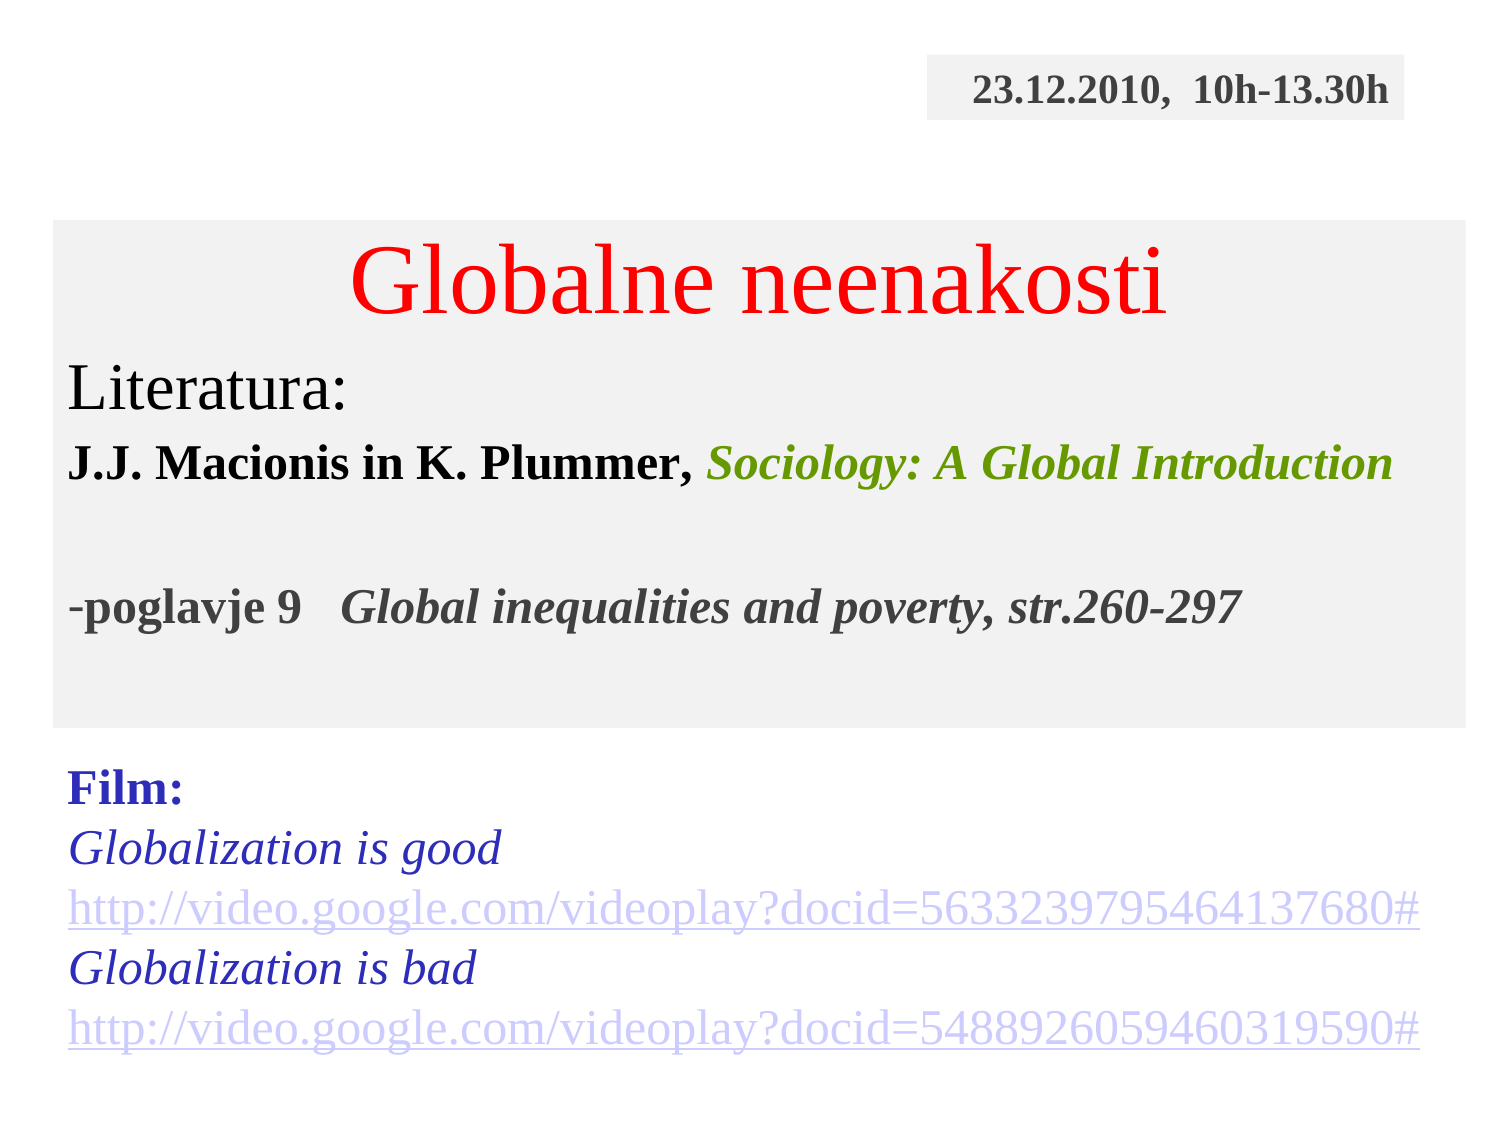

23.12.2010, 10h-13.30h
Globalne neenakosti
Literatura:
J.J. Macionis in K. Plummer, Sociology: A Global Introduction
poglavje 9 Global inequalities and poverty, str.260-297
Film:
Globalization is good
http://video.google.com/videoplay?docid=5633239795464137680#
Globalization is bad
http://video.google.com/videoplay?docid=5488926059460319590#